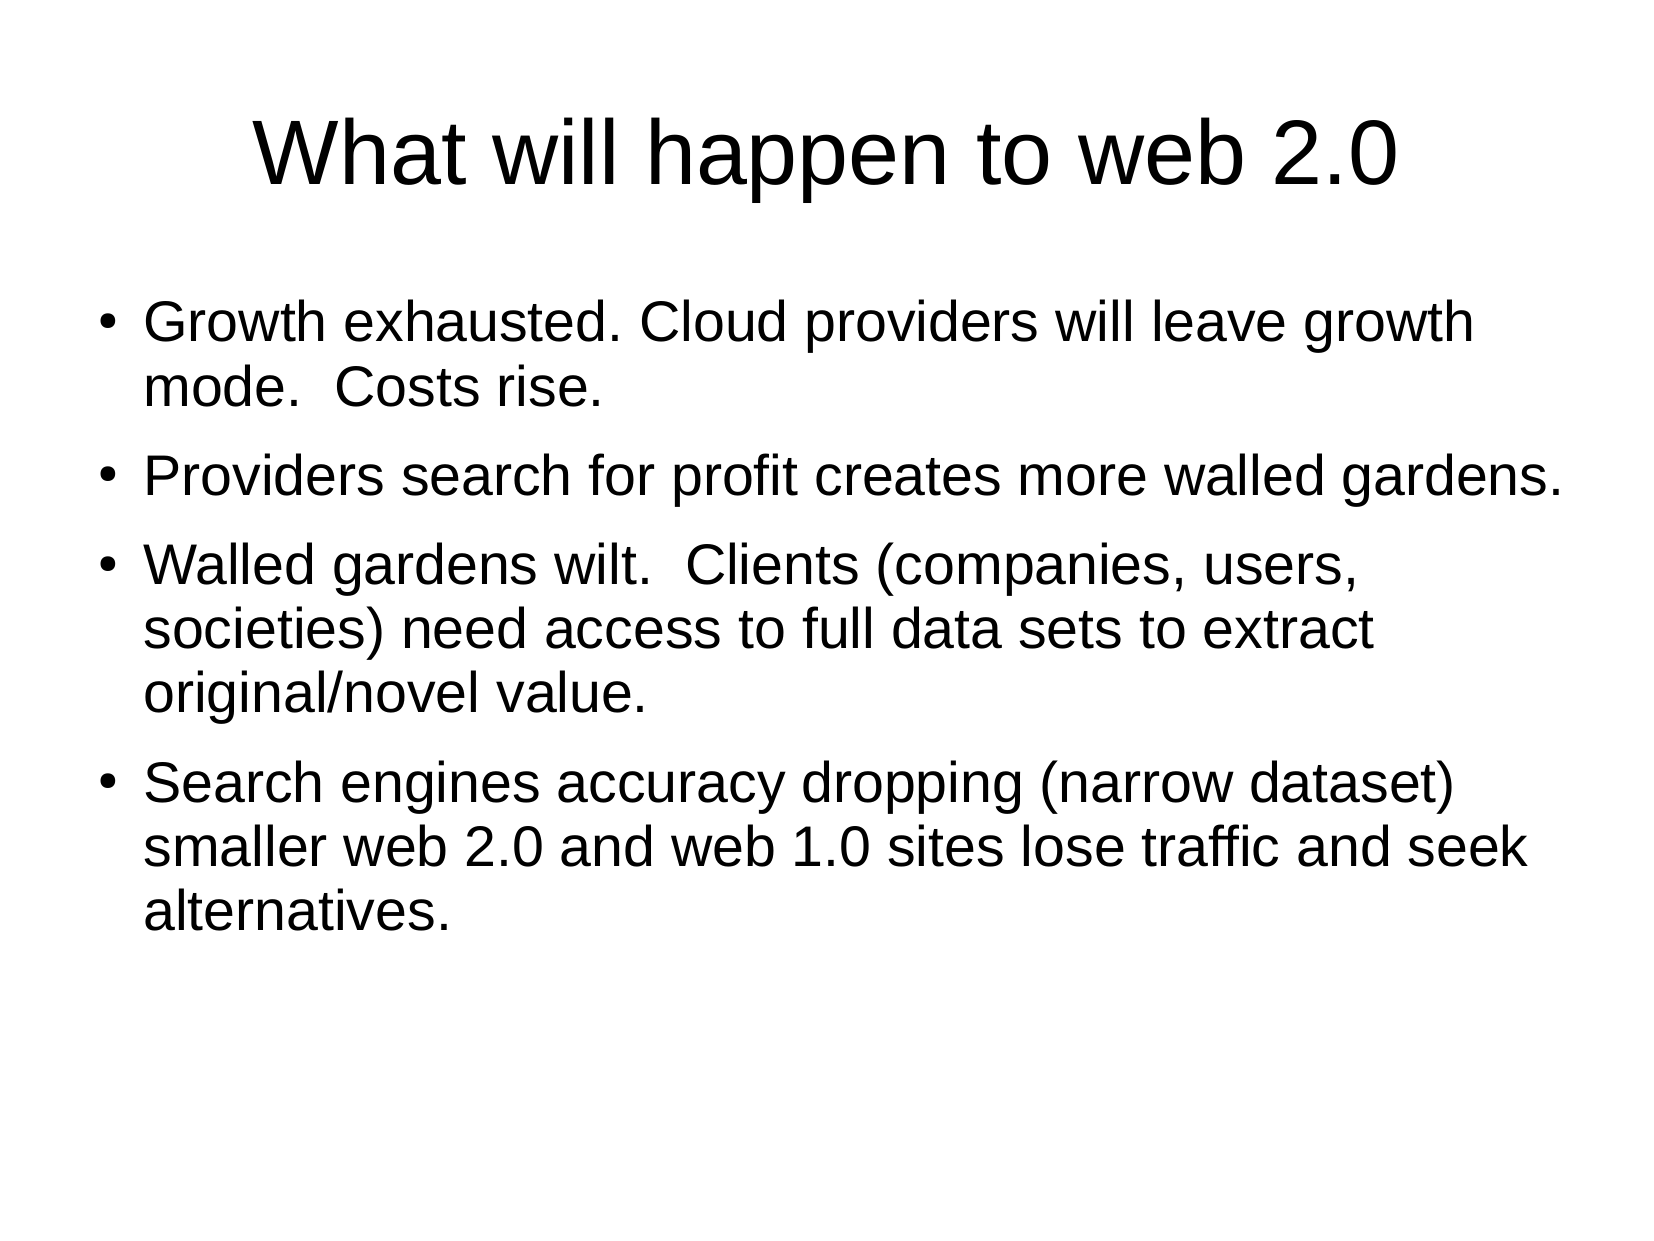

# What will happen to web 2.0
Growth exhausted. Cloud providers will leave growth mode. Costs rise.
Providers search for profit creates more walled gardens.
Walled gardens wilt. Clients (companies, users, societies) need access to full data sets to extract original/novel value.
Search engines accuracy dropping (narrow dataset) smaller web 2.0 and web 1.0 sites lose traffic and seek alternatives.